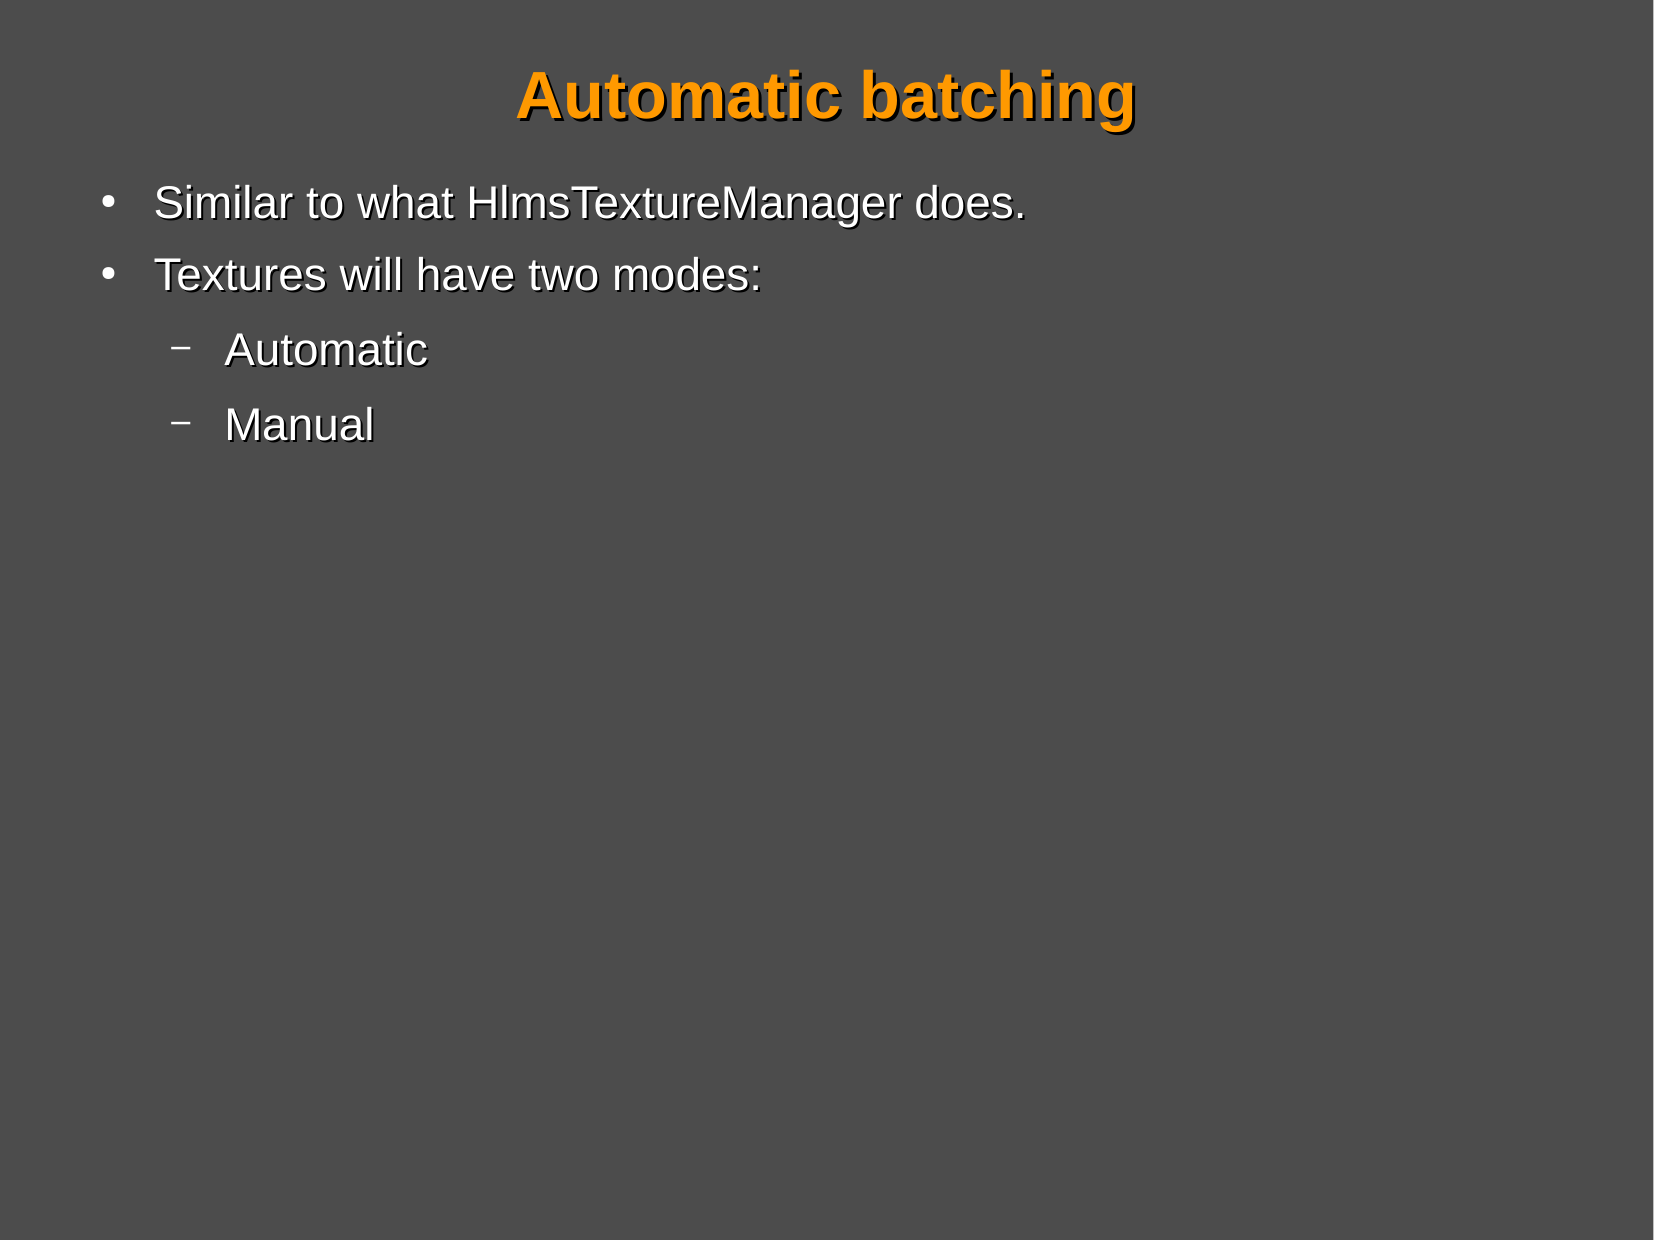

# Automatic batching
Similar to what HlmsTextureManager does.
Textures will have two modes:
Automatic
Manual